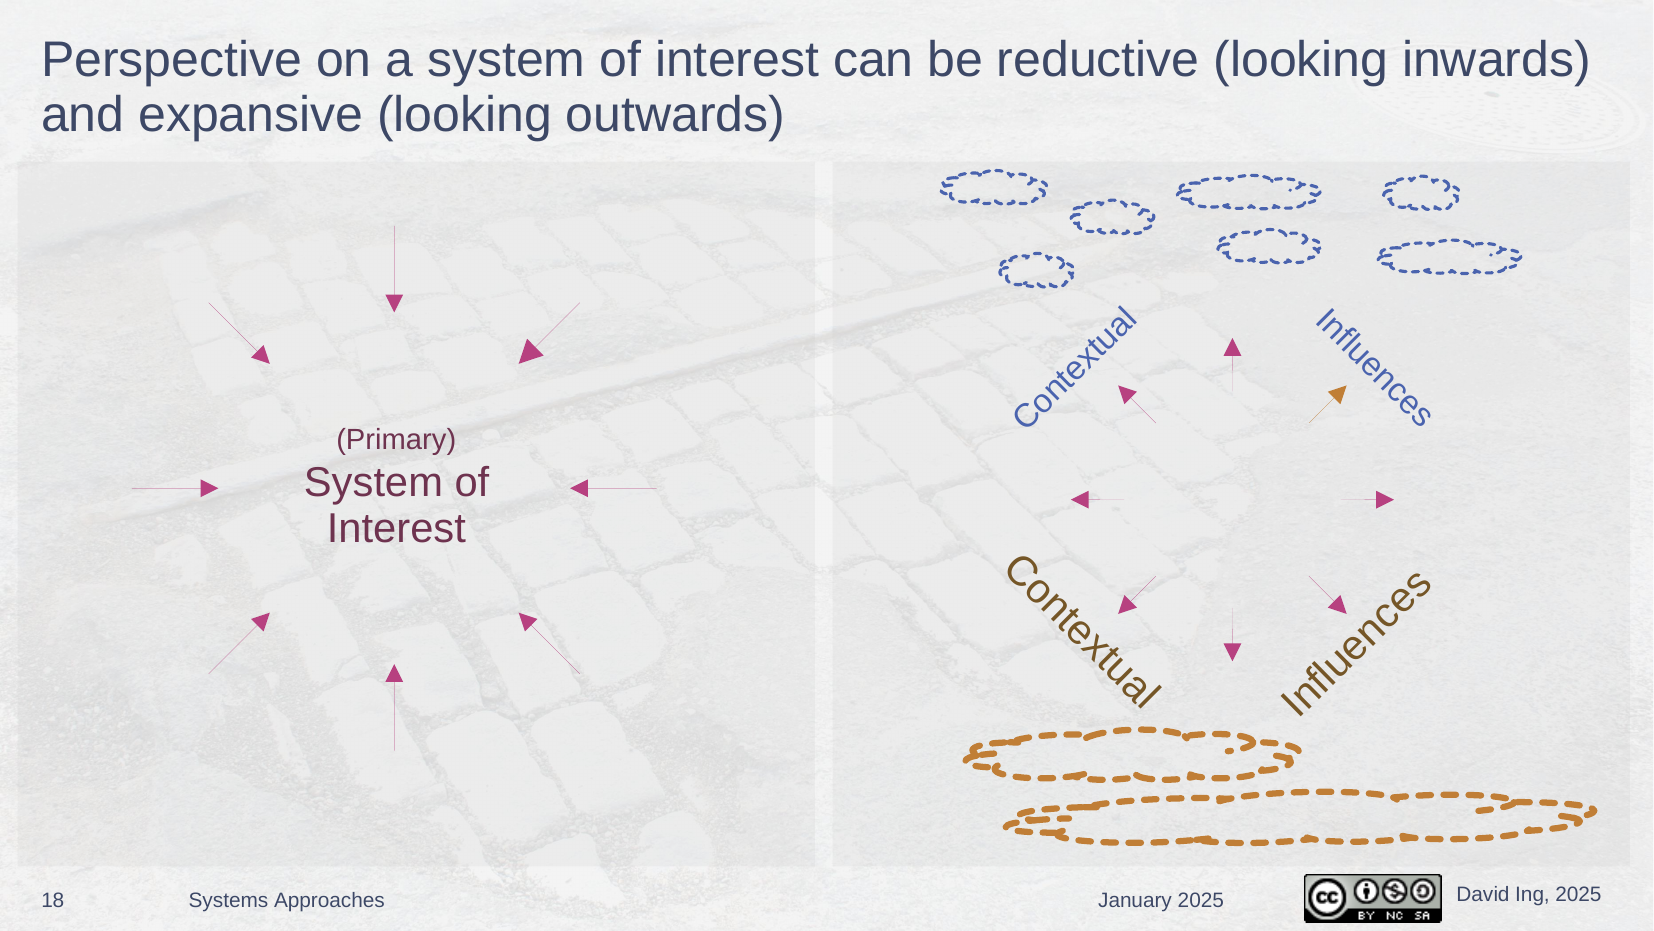

# Perspective on a system of interest can be reductive (looking inwards) and expansive (looking outwards)
Contextual
Influences
(Primary) System of Interest
Influences
Contextual
Systems Approaches
January 2025